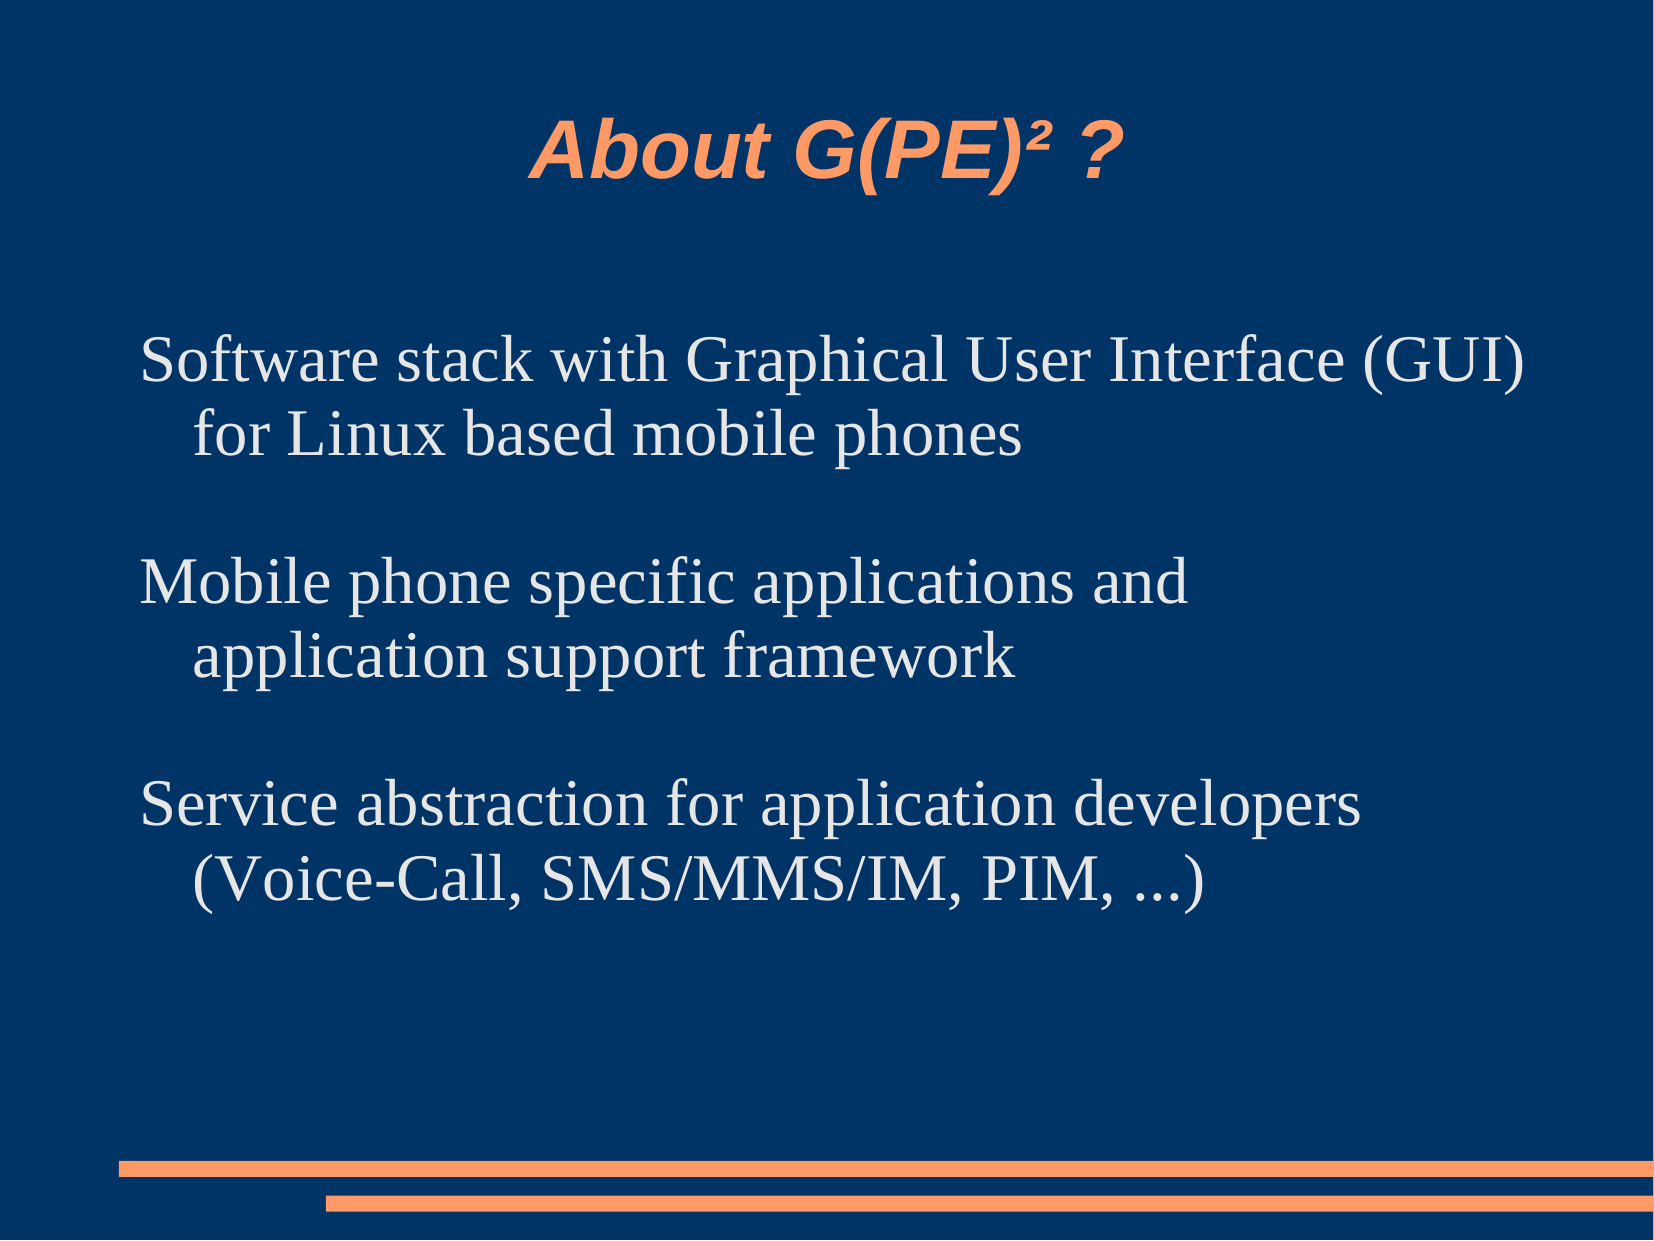

# About G(PE)² ?
Software stack with Graphical User Interface (GUI) for Linux based mobile phones
Mobile phone specific applications and
application support framework
Service abstraction for application developers
(Voice-Call, SMS/MMS/IM, PIM, ...)